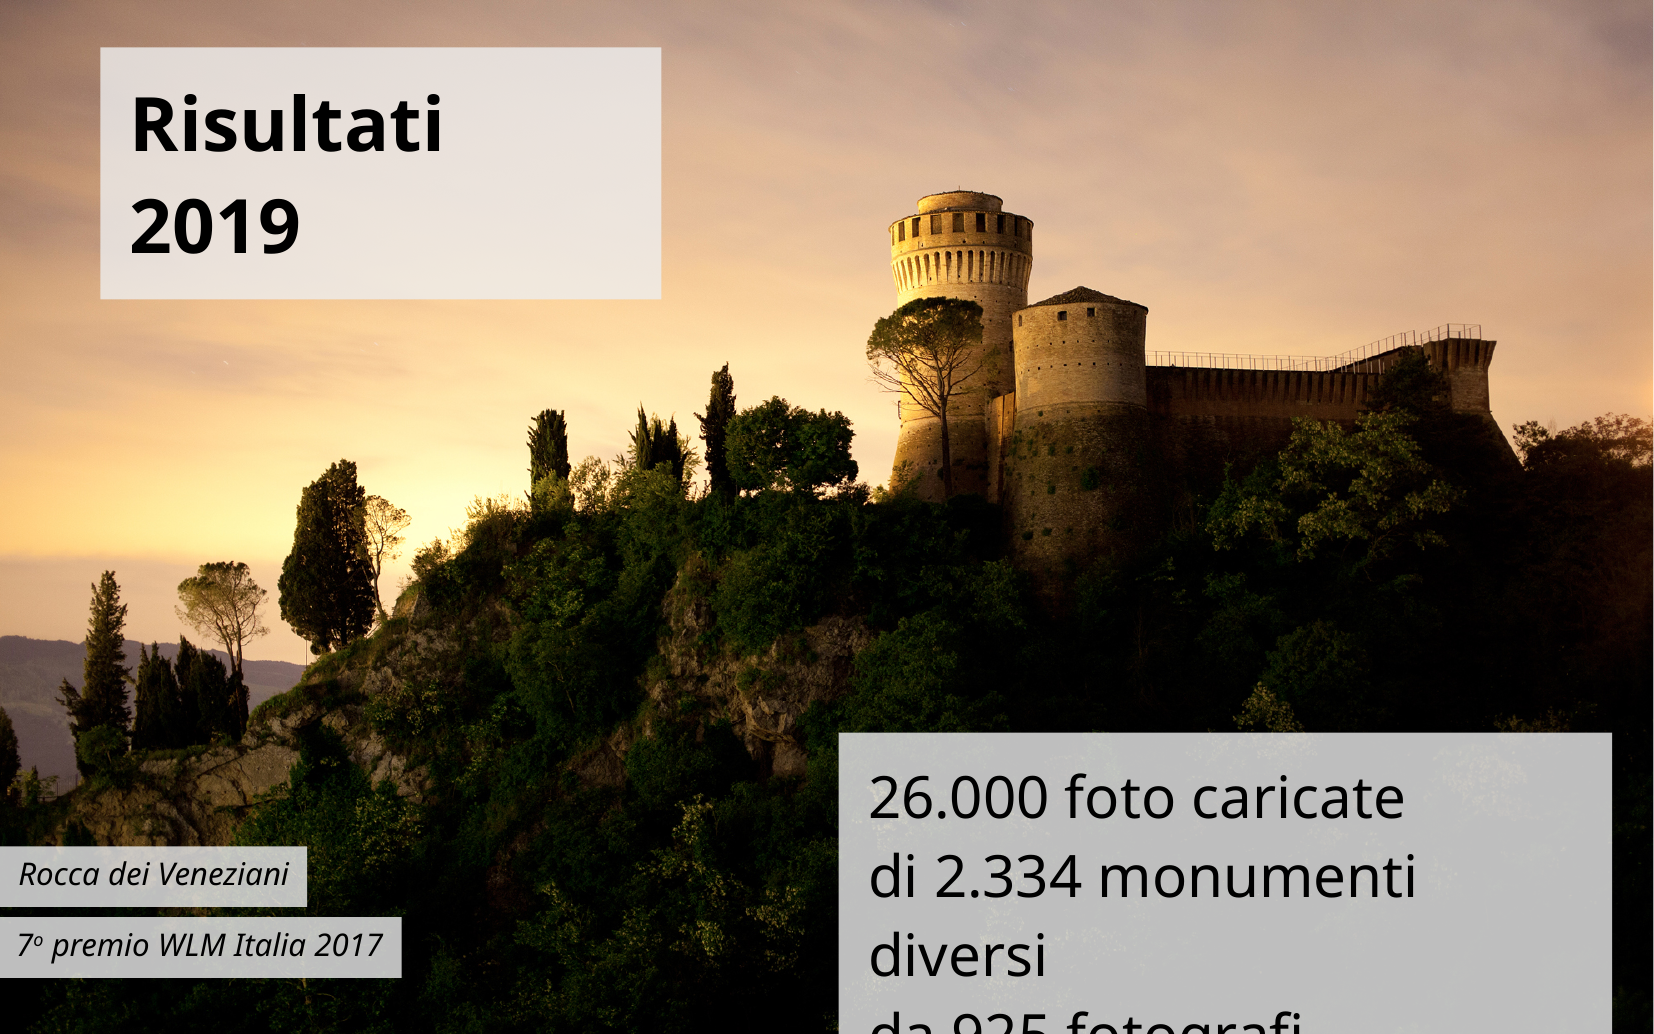

Risultati 2019
26.000 foto caricate
di 2.334 monumenti diversi
da 925 fotografi
Rocca dei Veneziani
7o premio WLM Italia 2017